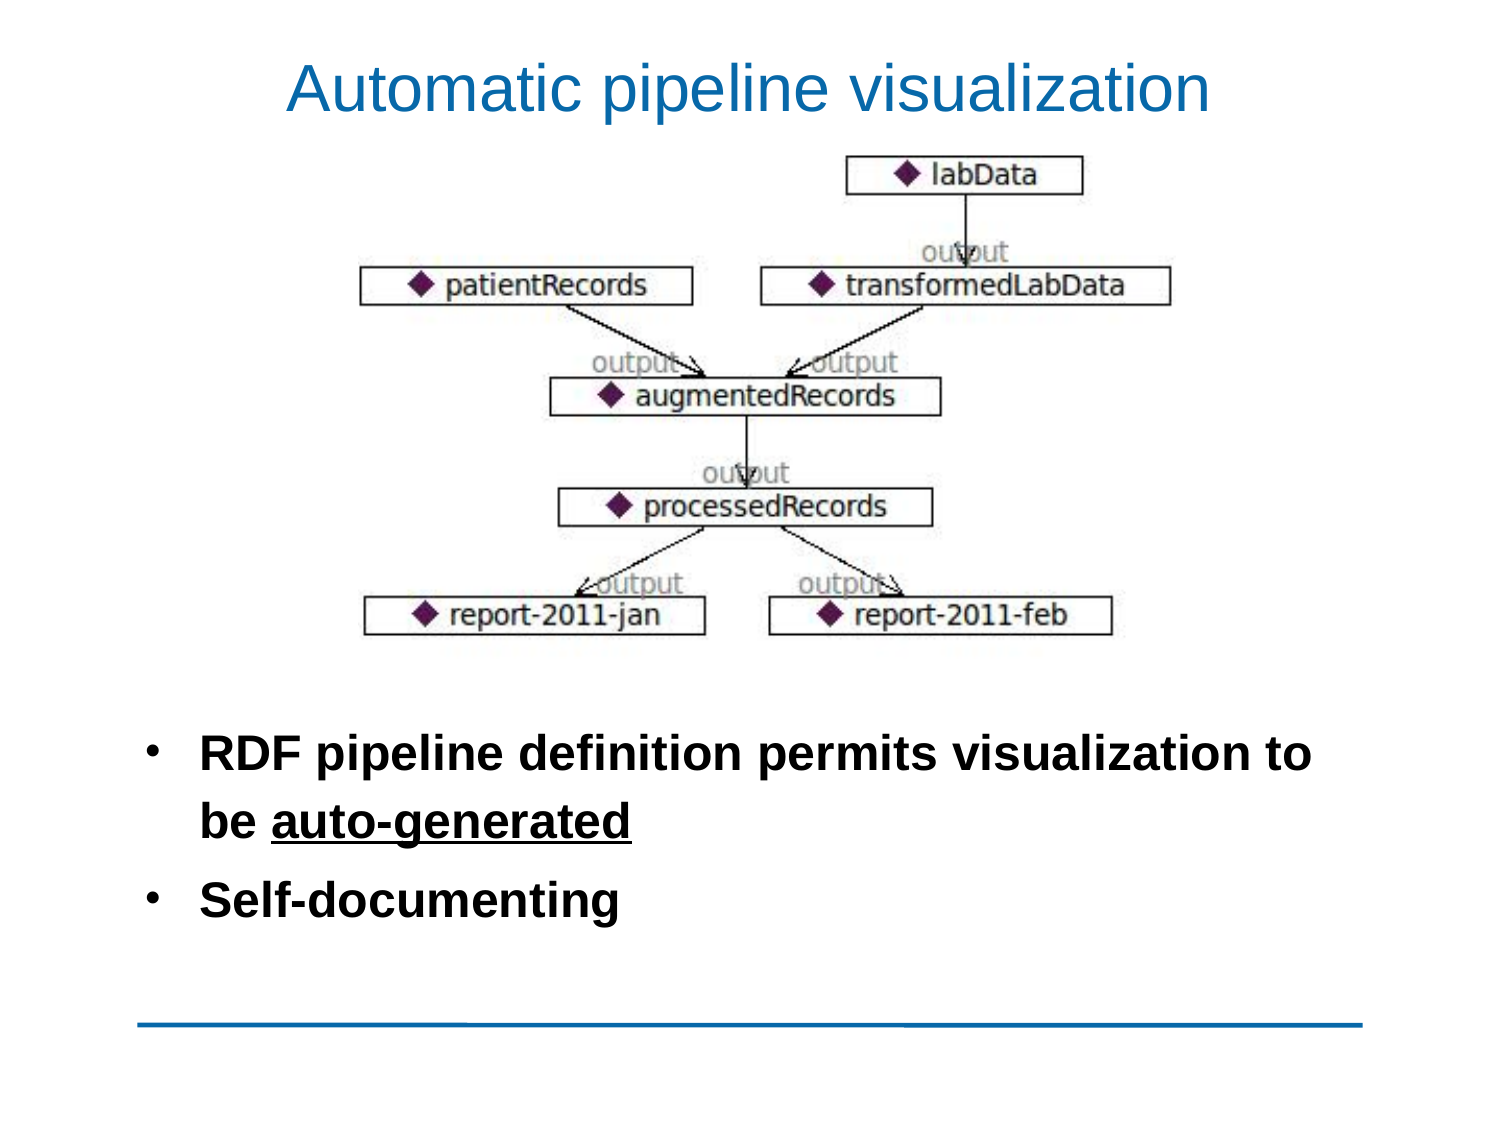

# Automatic pipeline visualization
RDF pipeline definition permits visualization to be auto-generated
Self-documenting